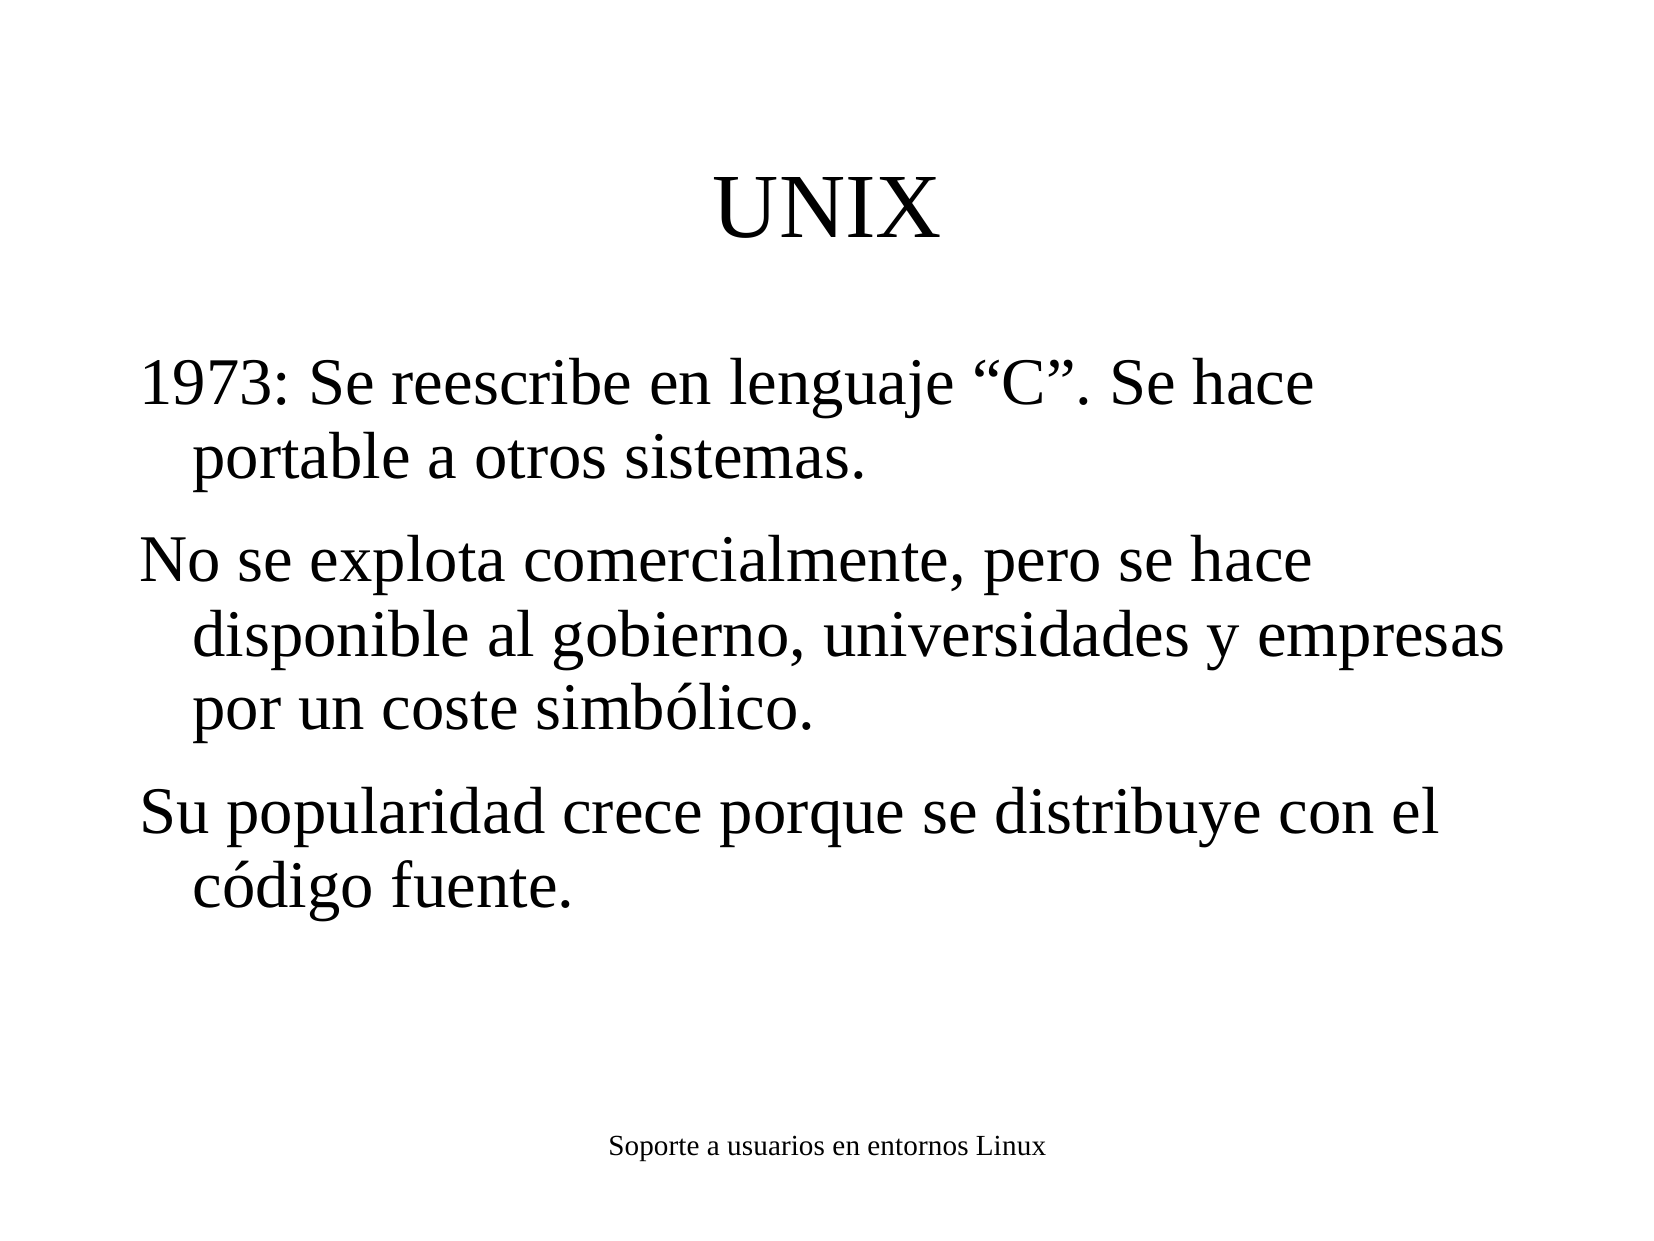

# UNIX
1973: Se reescribe en lenguaje “C”. Se hace portable a otros sistemas.
No se explota comercialmente, pero se hace disponible al gobierno, universidades y empresas por un coste simbólico.
Su popularidad crece porque se distribuye con el código fuente.